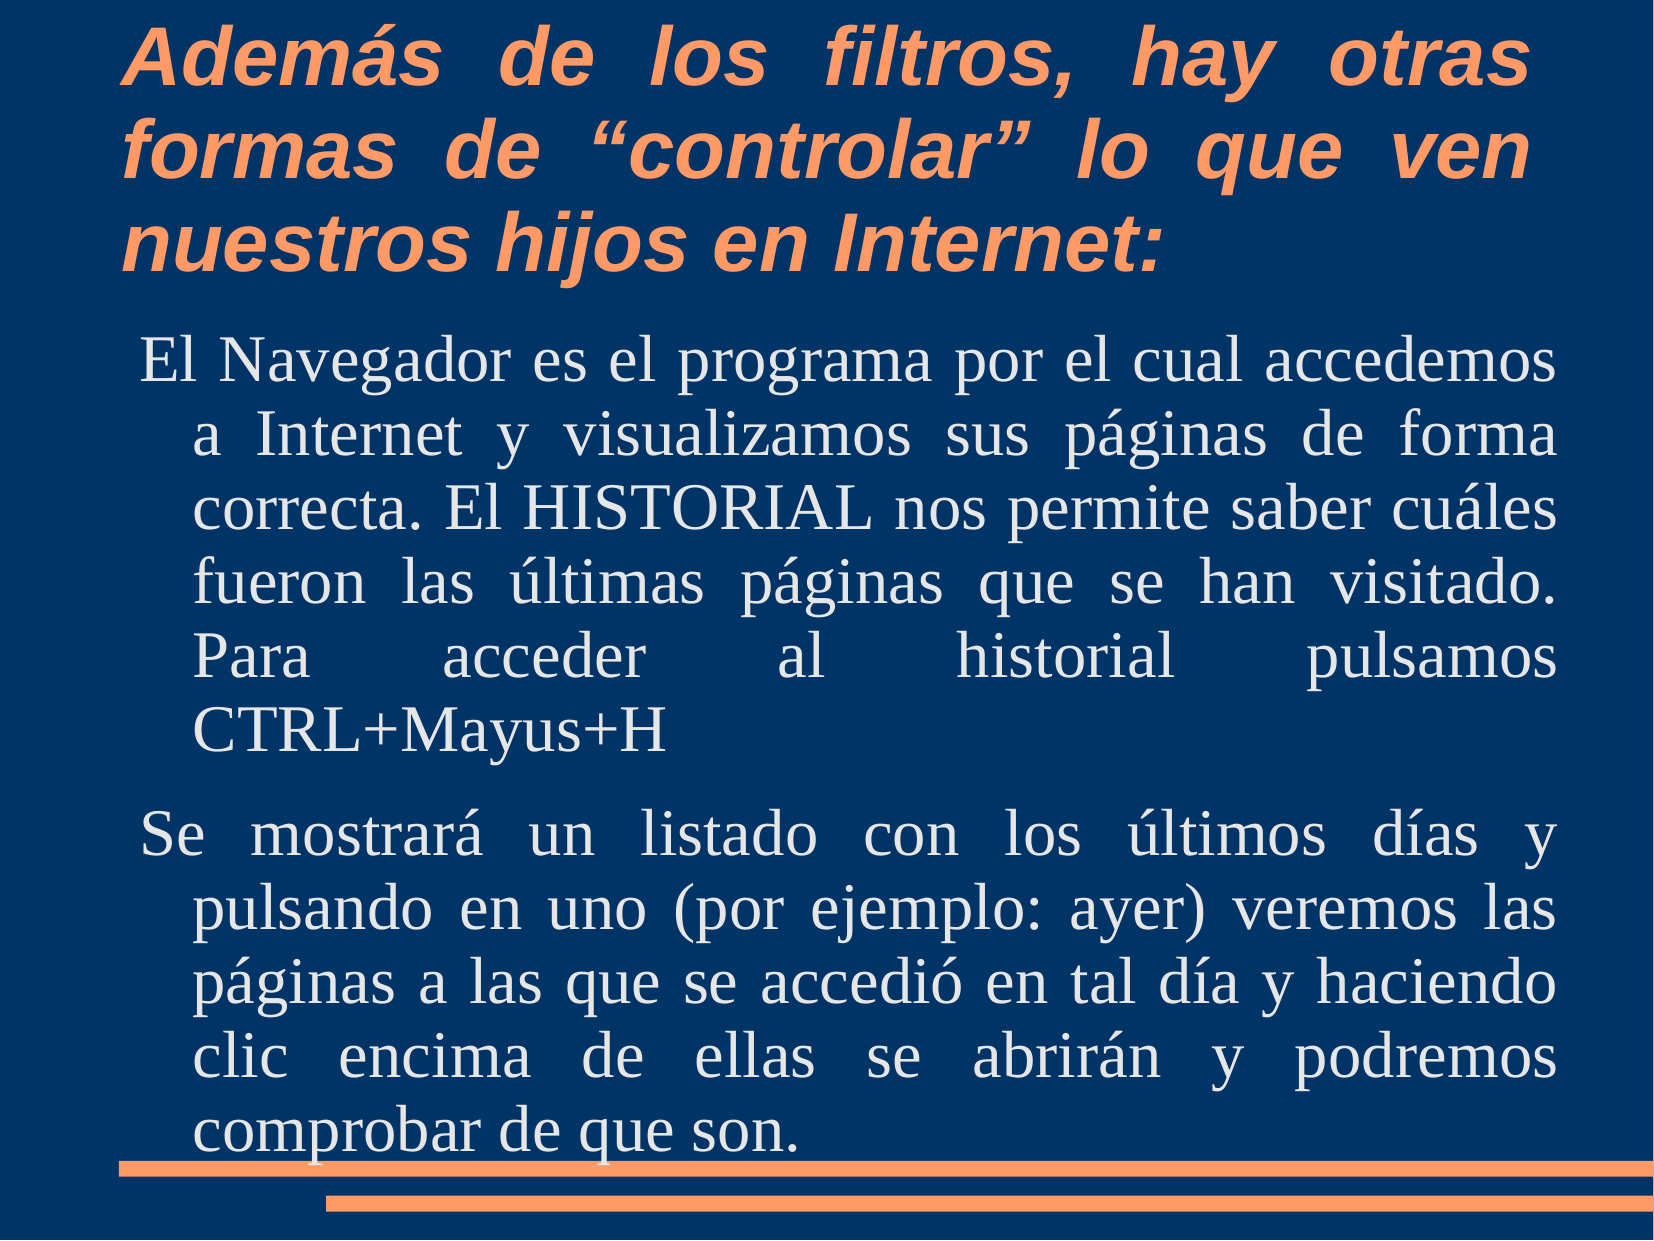

# Además de los filtros, hay otras formas de “controlar” lo que ven nuestros hijos en Internet:
El Navegador es el programa por el cual accedemos a Internet y visualizamos sus páginas de forma correcta. El HISTORIAL nos permite saber cuáles fueron las últimas páginas que se han visitado. Para acceder al historial pulsamos CTRL+Mayus+H
Se mostrará un listado con los últimos días y pulsando en uno (por ejemplo: ayer) veremos las páginas a las que se accedió en tal día y haciendo clic encima de ellas se abrirán y podremos comprobar de que son.